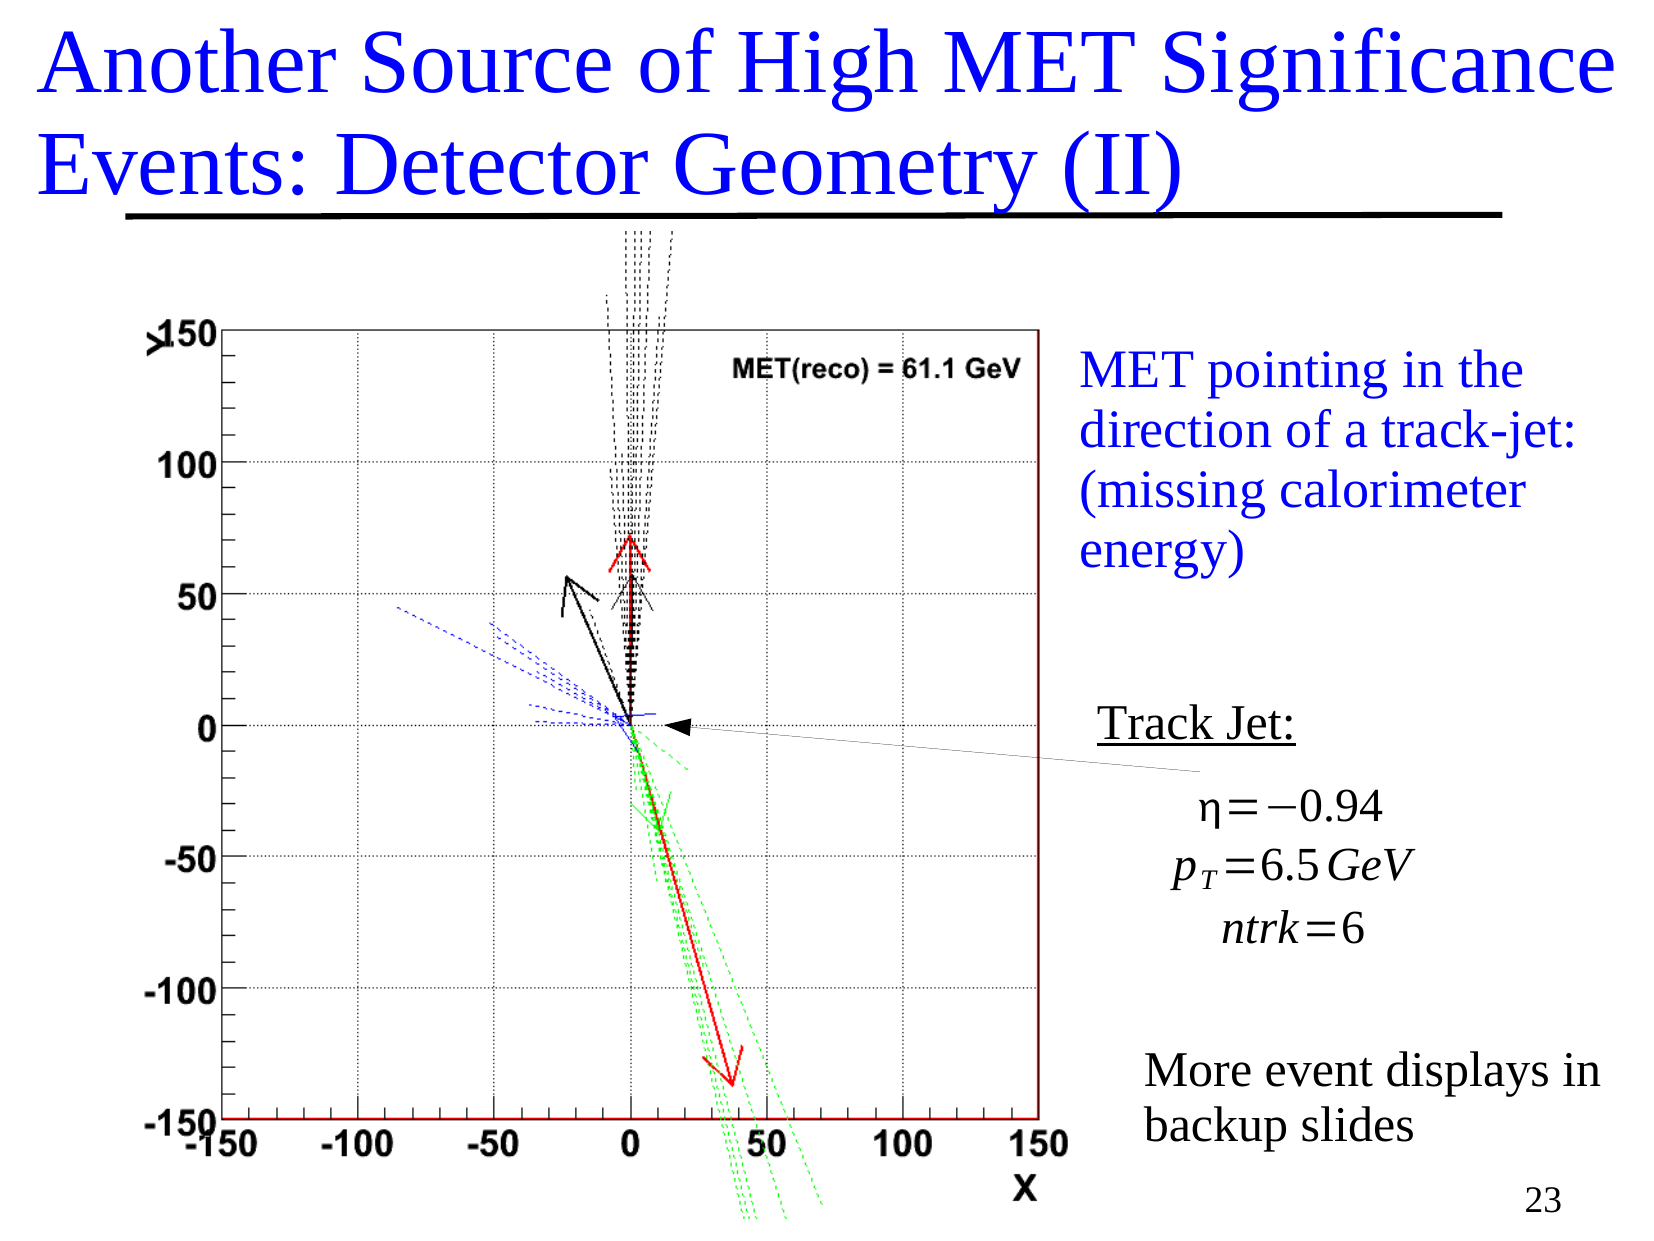

Another Source of High MET Significance Events: Detector Geometry (II)
MET pointing in the
direction of a track-jet:
(missing calorimeter
energy)
Track Jet:
More event displays in
backup slides